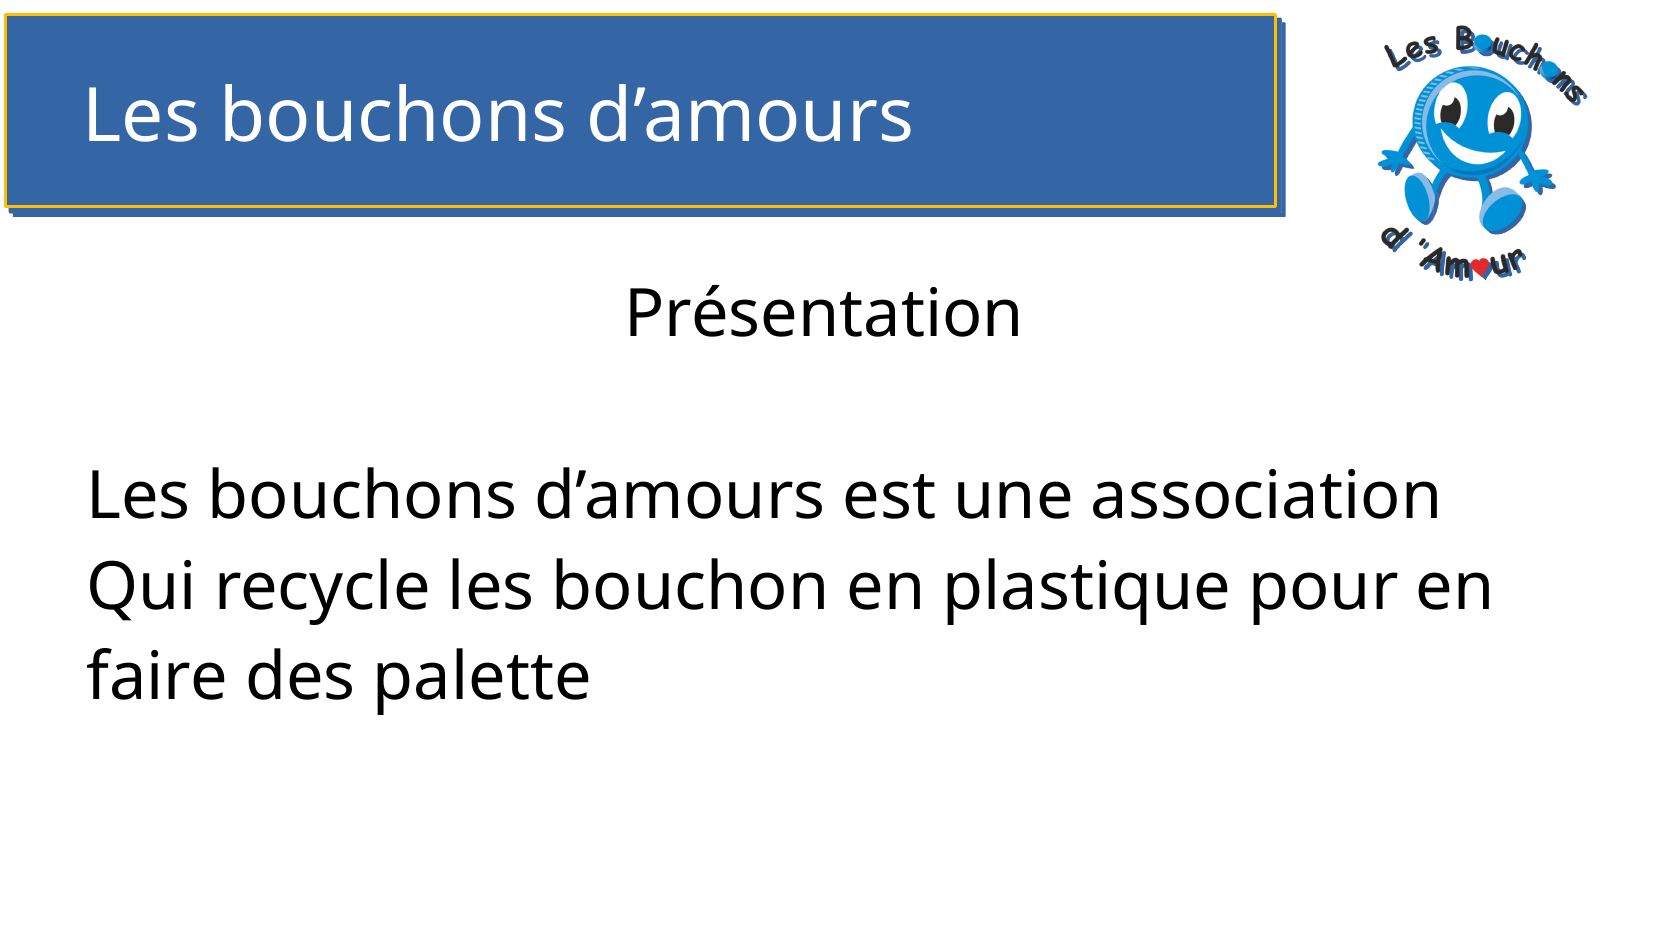

# Les bouchons d’amours
Présentation
Les bouchons d’amours est une association
Qui recycle les bouchon en plastique pour en faire des palette